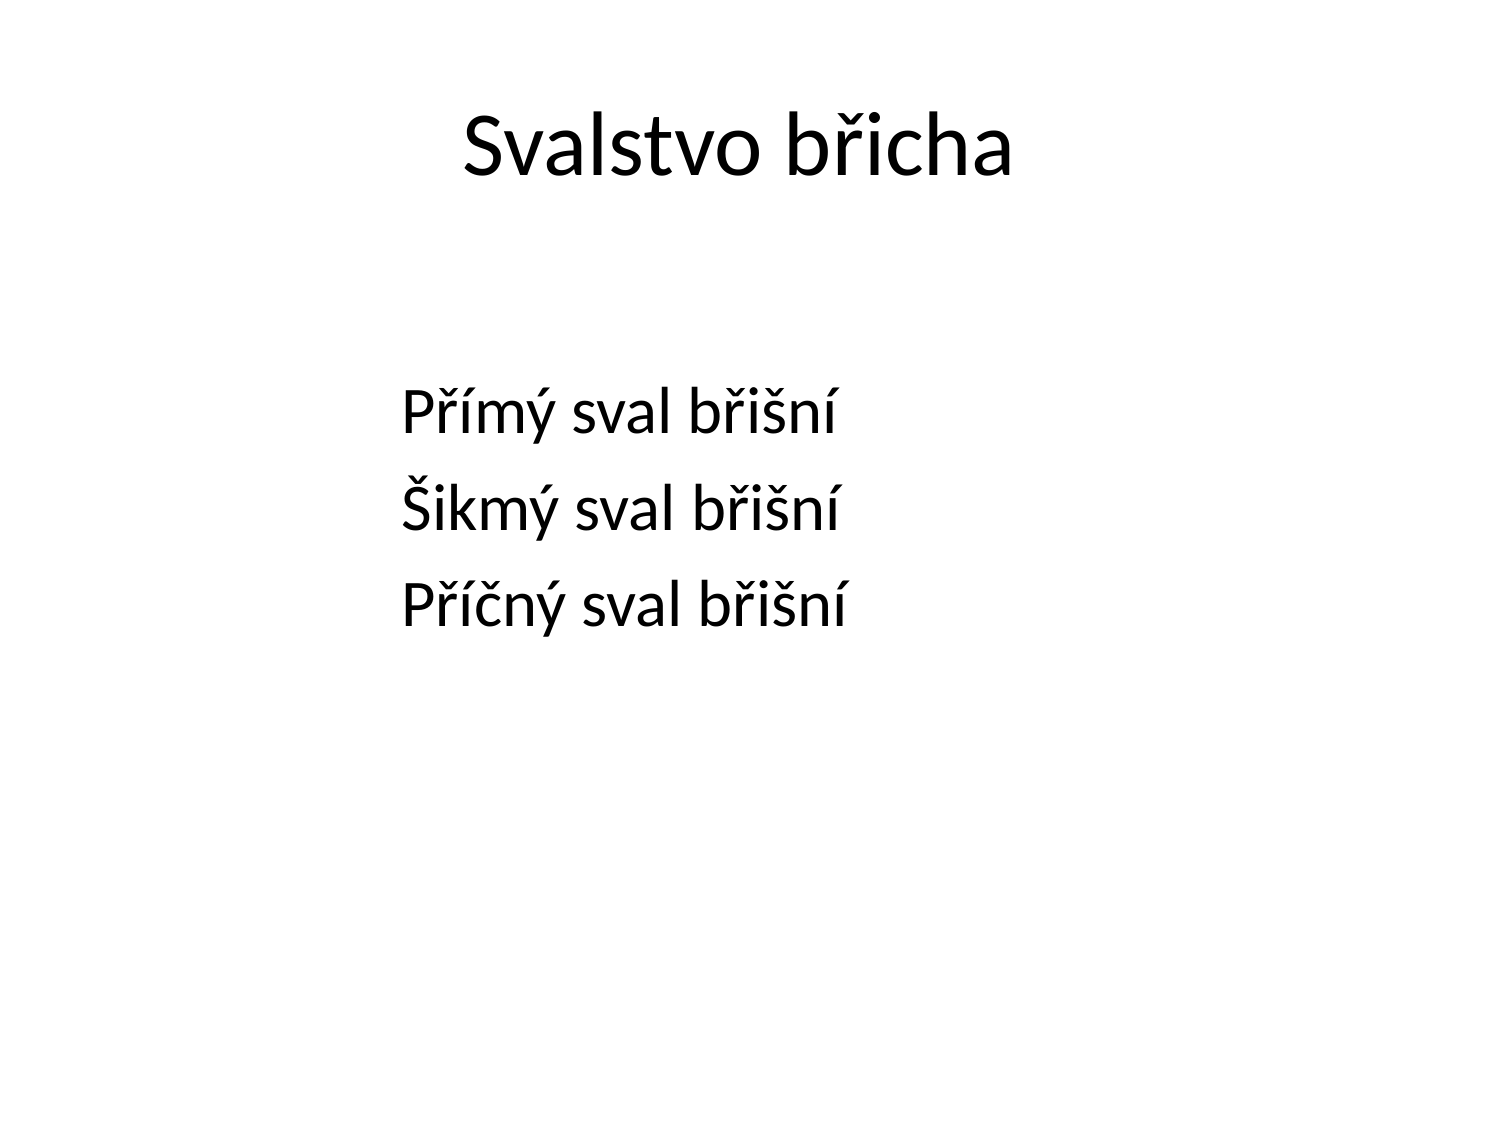

# Svalstvo břicha
 Přímý sval břišní
 Šikmý sval břišní
 Příčný sval břišní